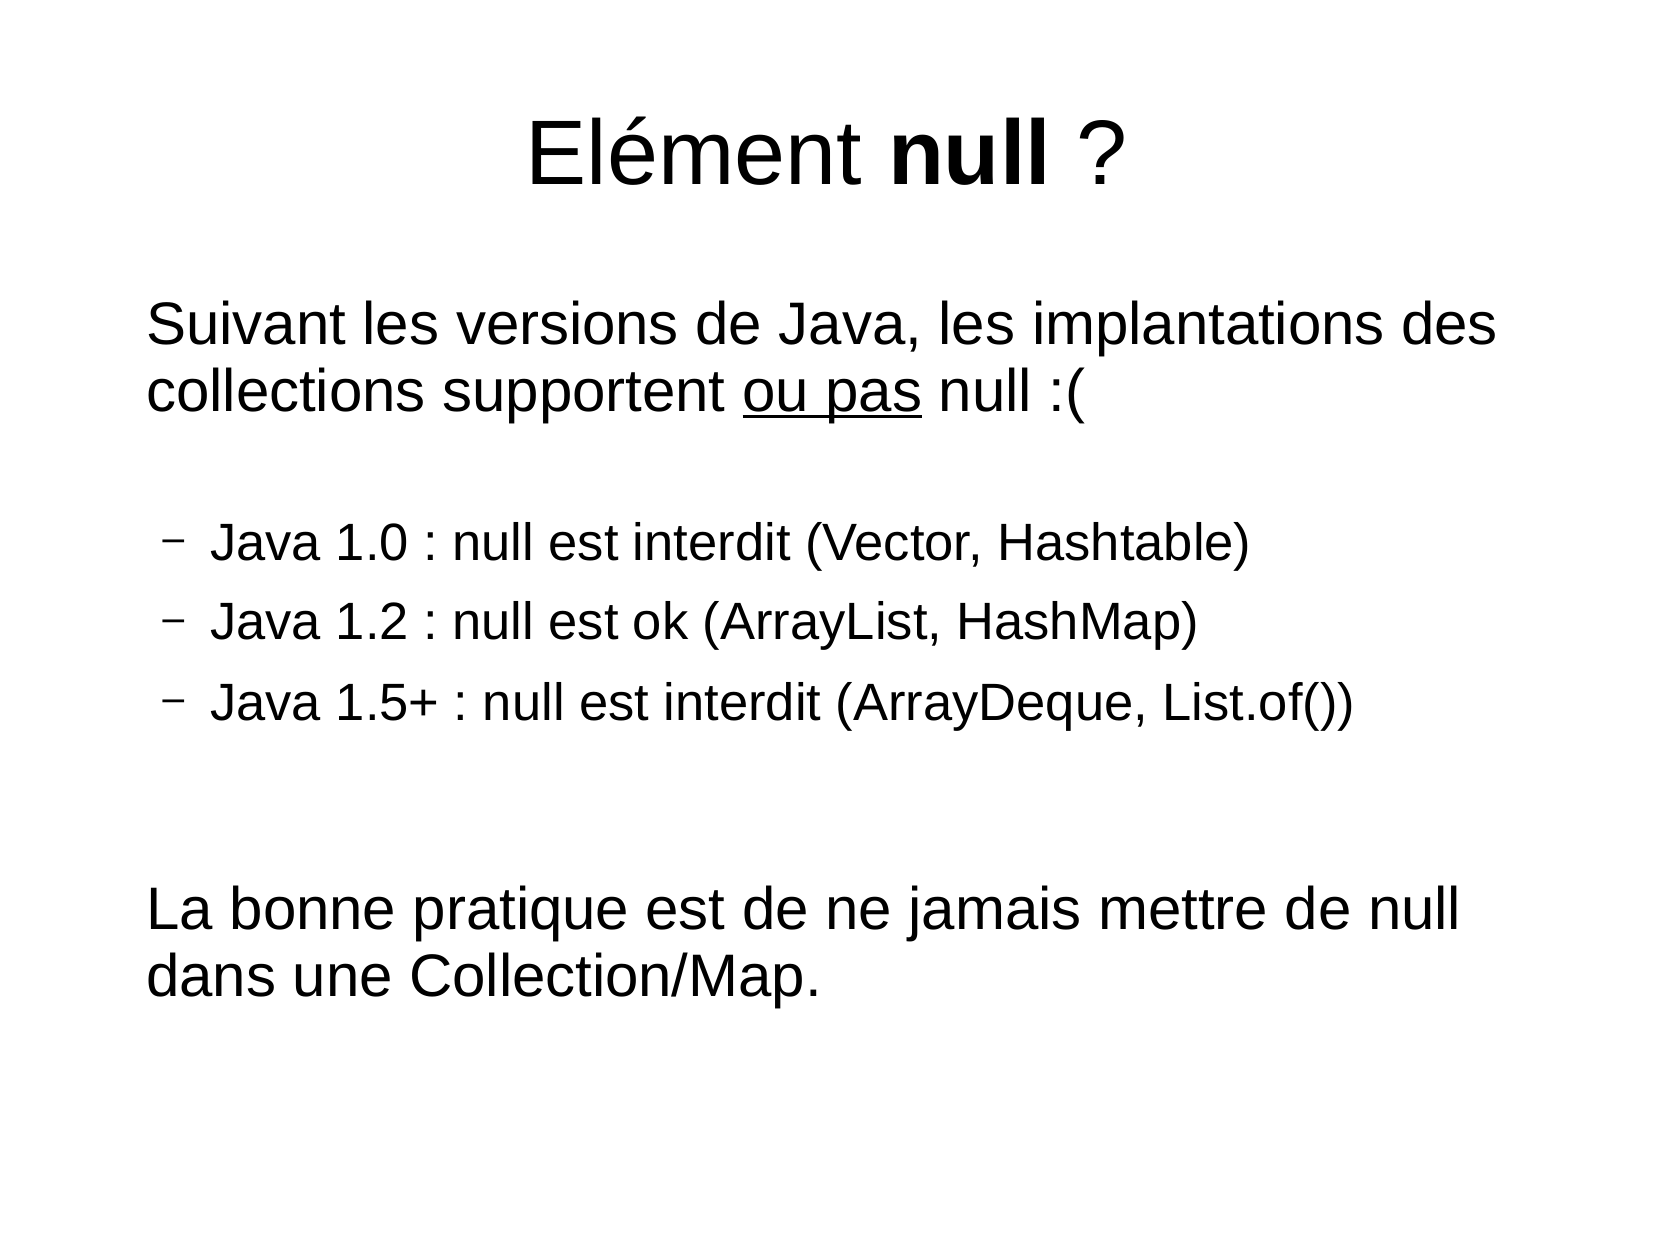

# Elément null ?
Suivant les versions de Java, les implantations des collections supportent ou pas null :(
Java 1.0 : null est interdit (Vector, Hashtable)
Java 1.2 : null est ok (ArrayList, HashMap)
Java 1.5+ : null est interdit (ArrayDeque, List.of())
La bonne pratique est de ne jamais mettre de null dans une Collection/Map.